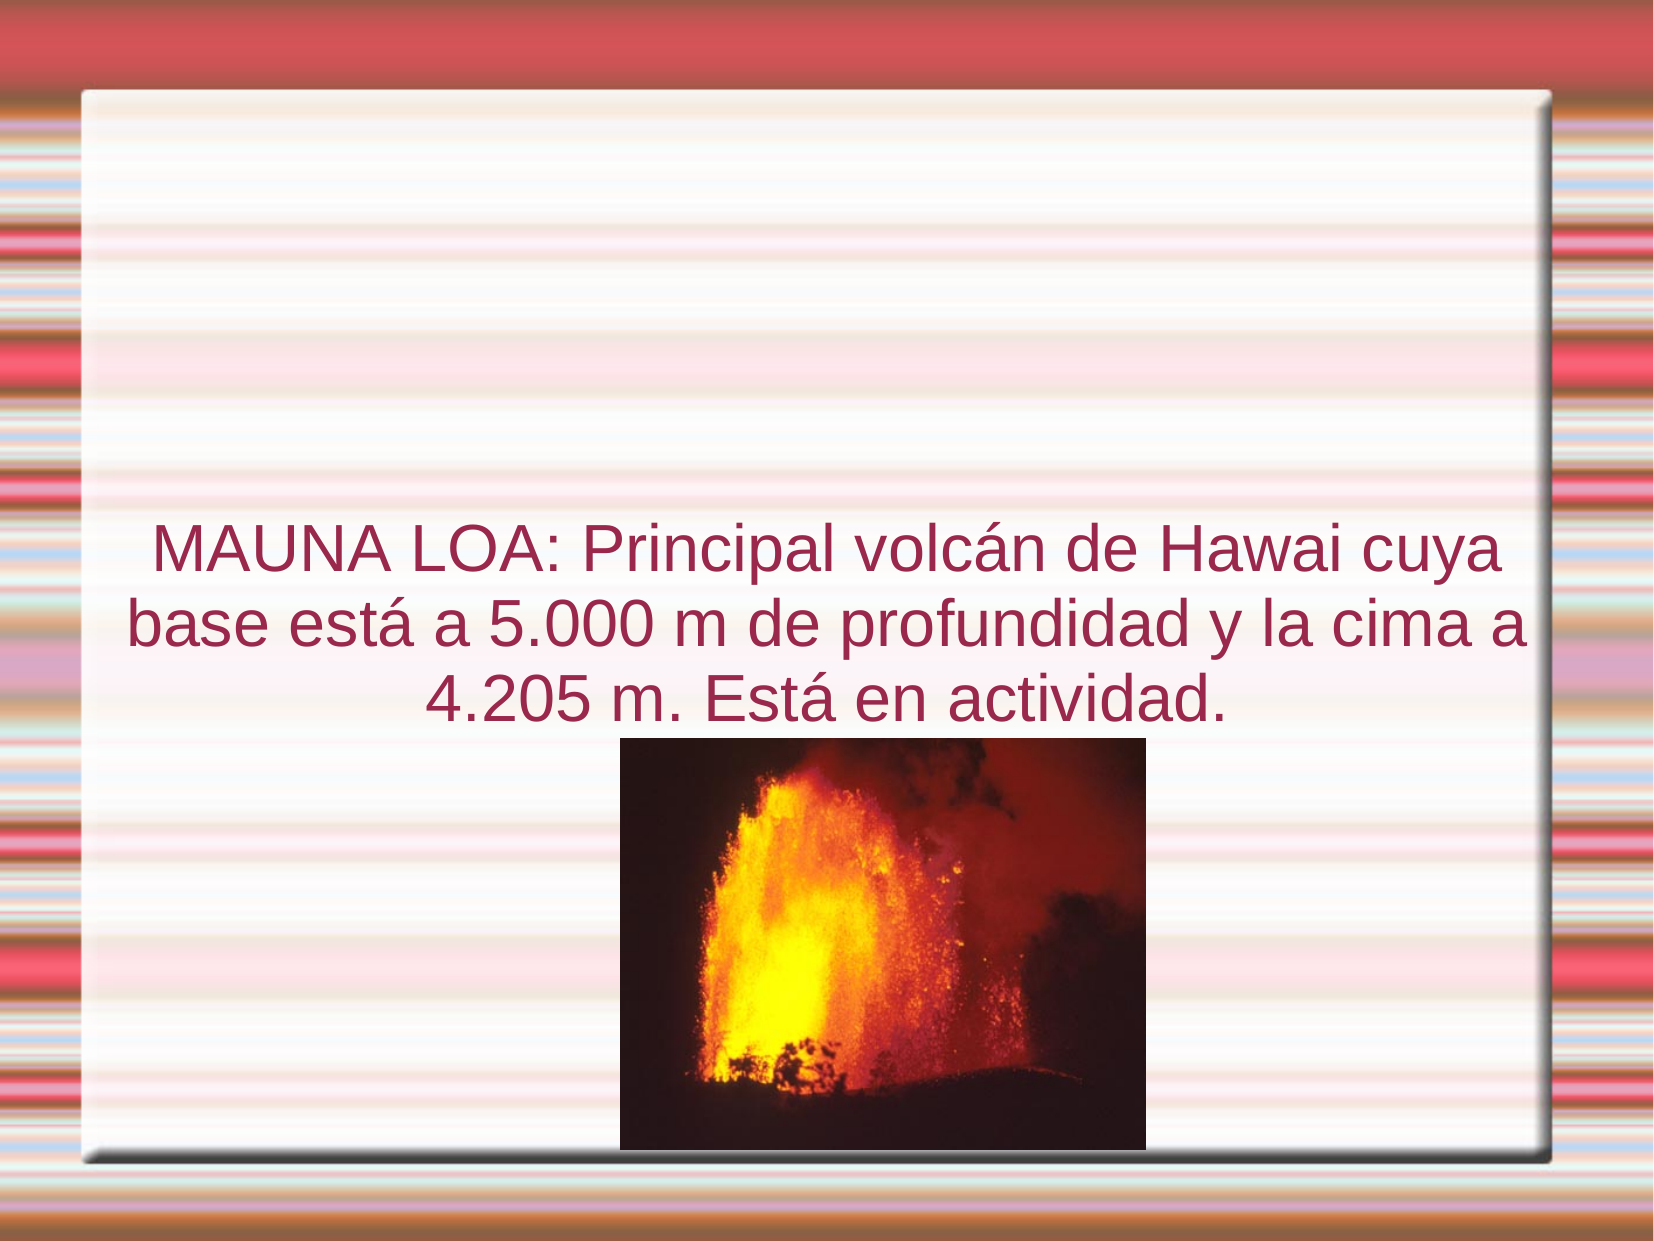

# MAUNA LOA: Principal volcán de Hawai cuya base está a 5.000 m de profundidad y la cima a 4.205 m. Está en actividad.